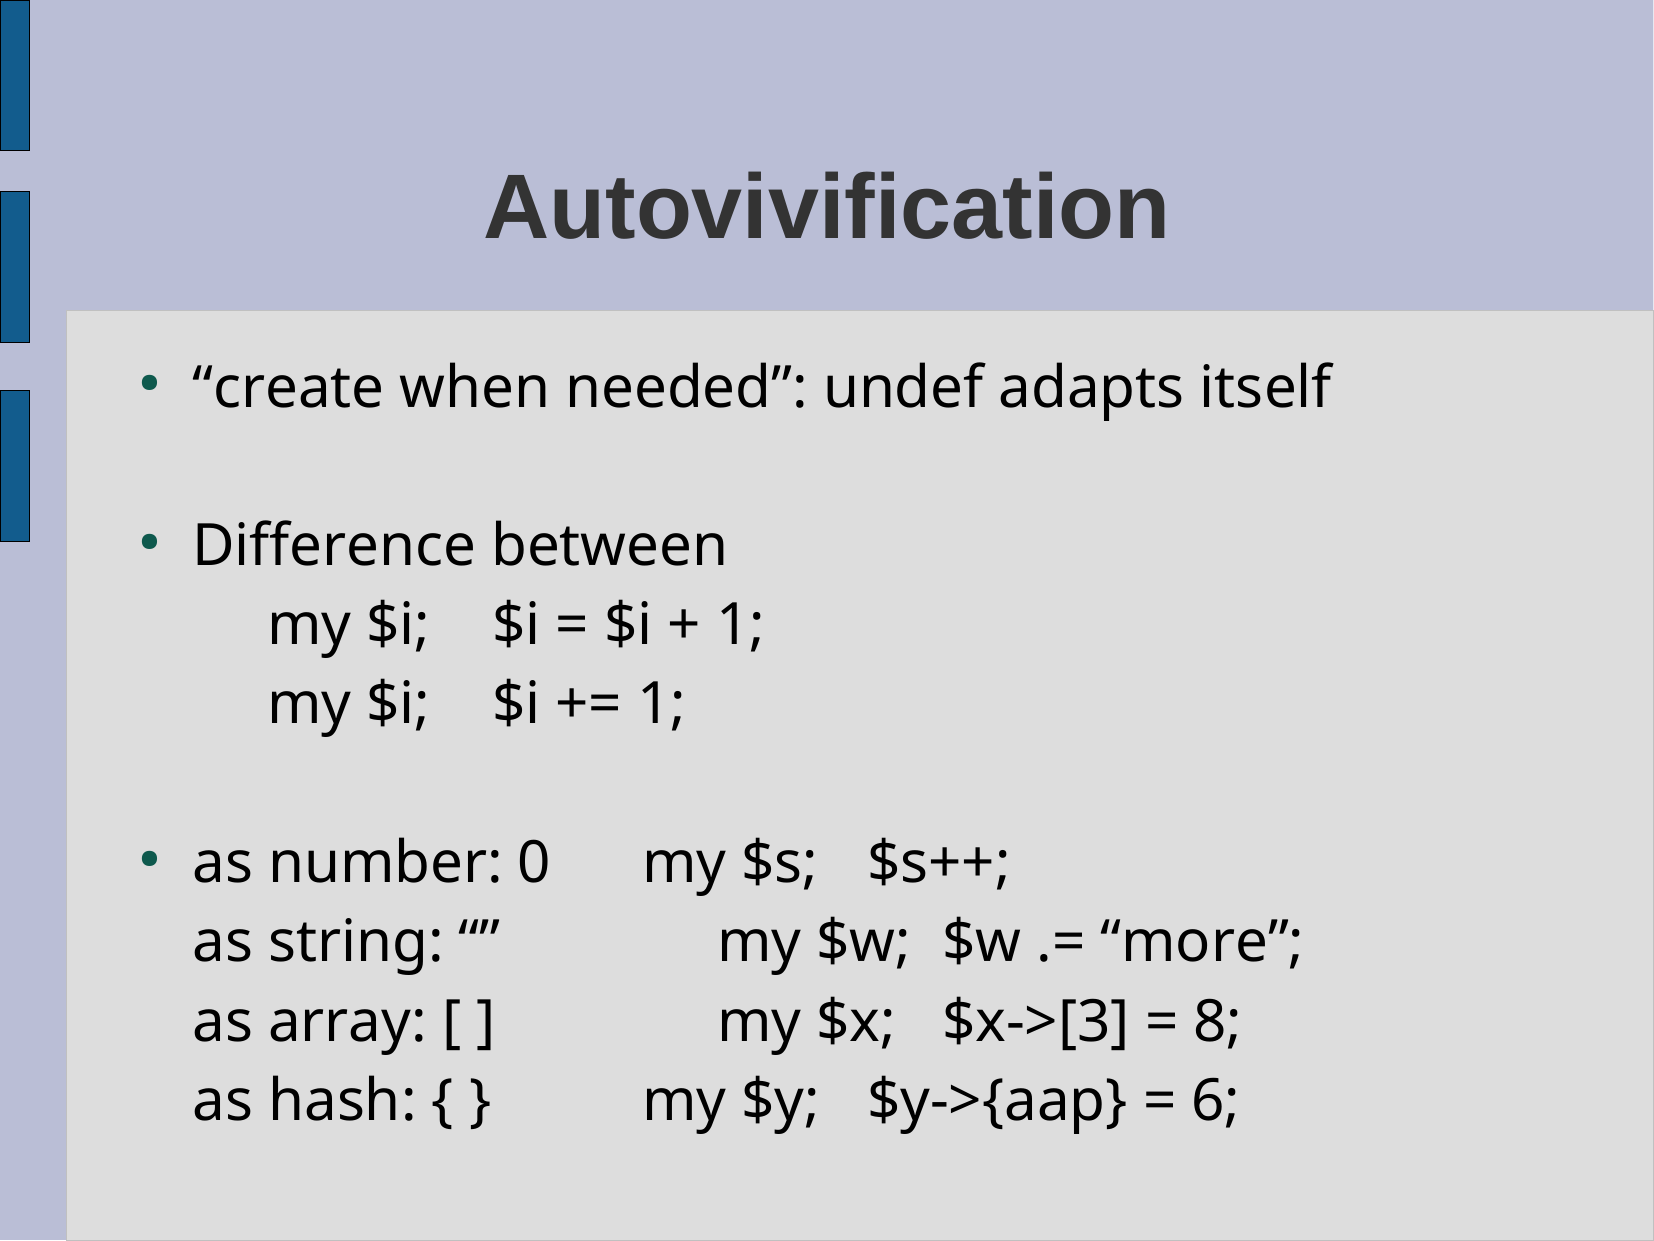

# Autovivification
“create when needed”: undef adapts itself
Difference between
	my $i;	$i = $i + 1;
	my $i;	$i += 1;
as number: 0		my $s;	$s++;
as string: “”			my $w;	$w .= “more”;
as array: [ ]			my $x;	$x->[3] = 8;
as hash: { }			my $y;	$y->{aap} = 6;